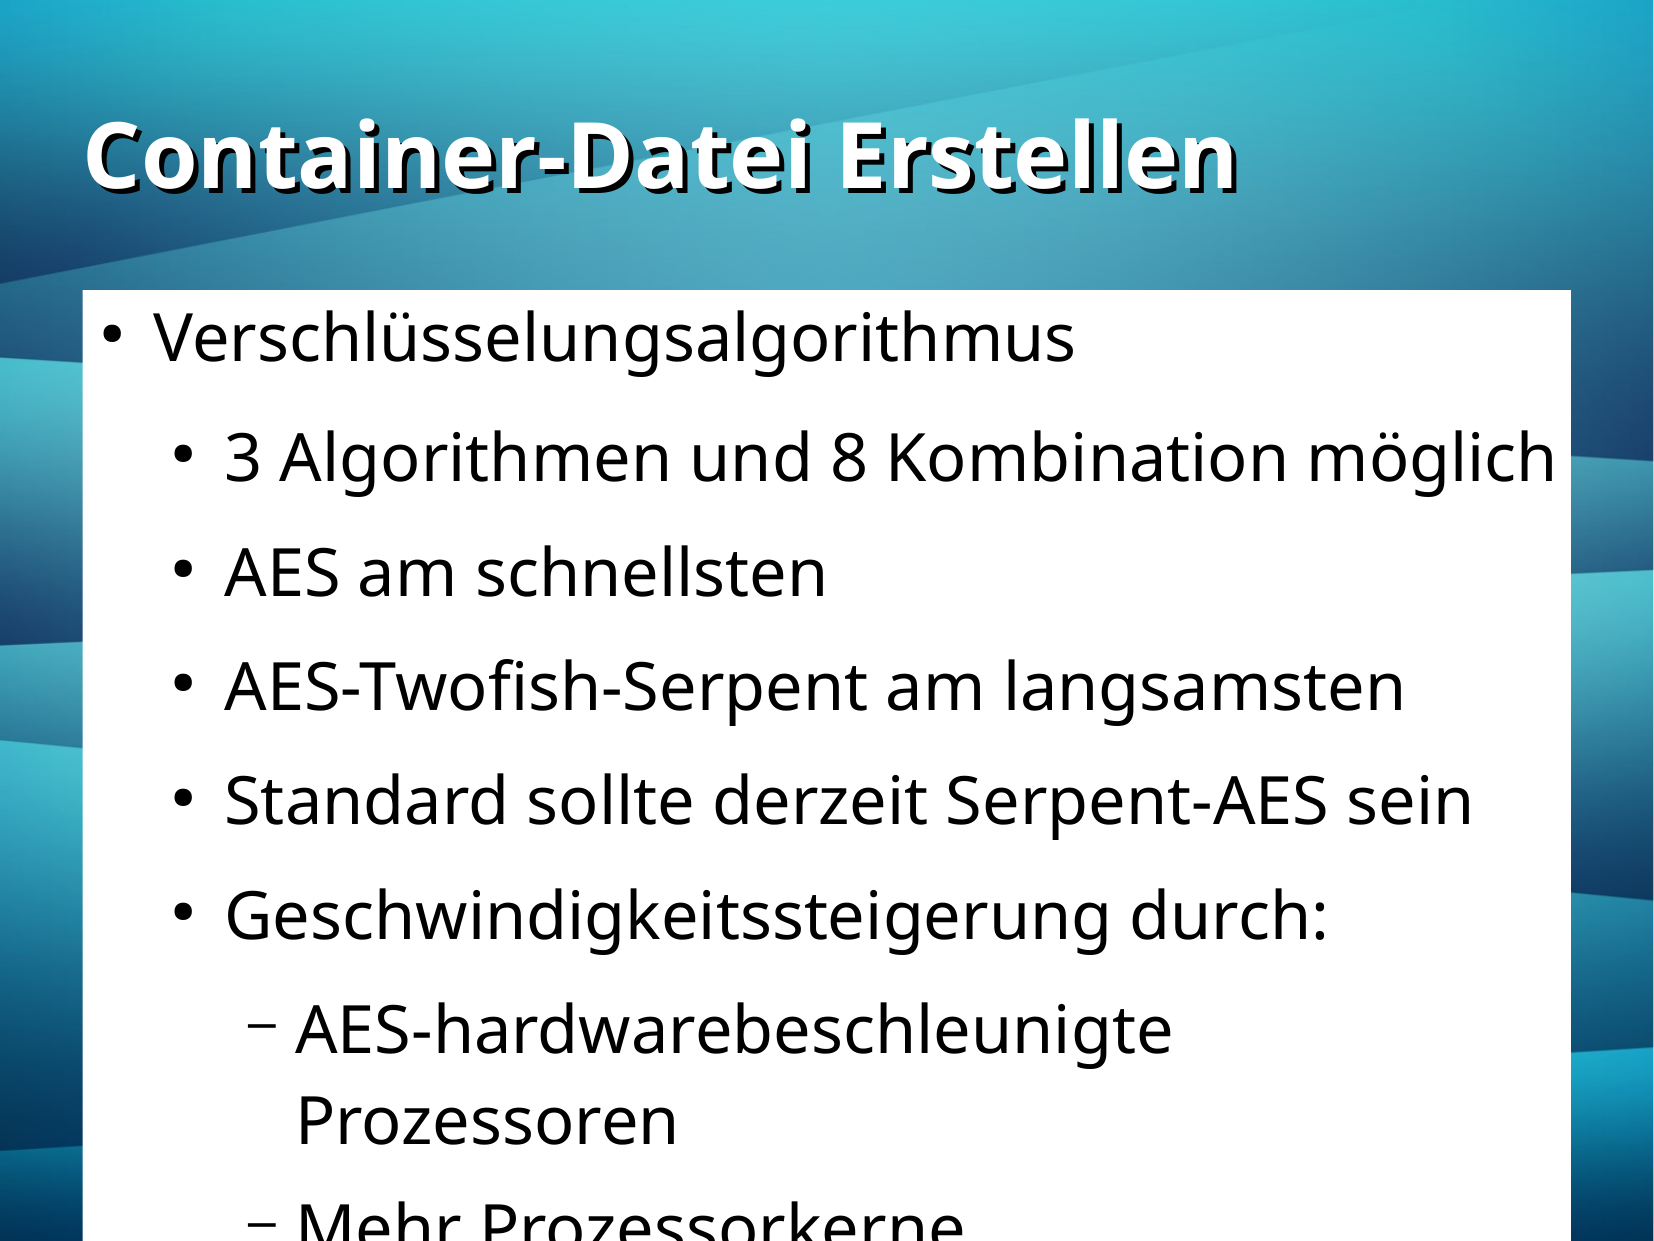

# Container-Datei Erstellen
Verschlüsselungsalgorithmus
3 Algorithmen und 8 Kombination möglich
AES am schnellsten
AES-Twofish-Serpent am langsamsten
Standard sollte derzeit Serpent-AES sein
Geschwindigkeitssteigerung durch:
AES-hardwarebeschleunigte Prozessoren
Mehr Prozessorkerne
xx.05.2014
Digitale Selbstverteidigung CryptoParty Aarau
19